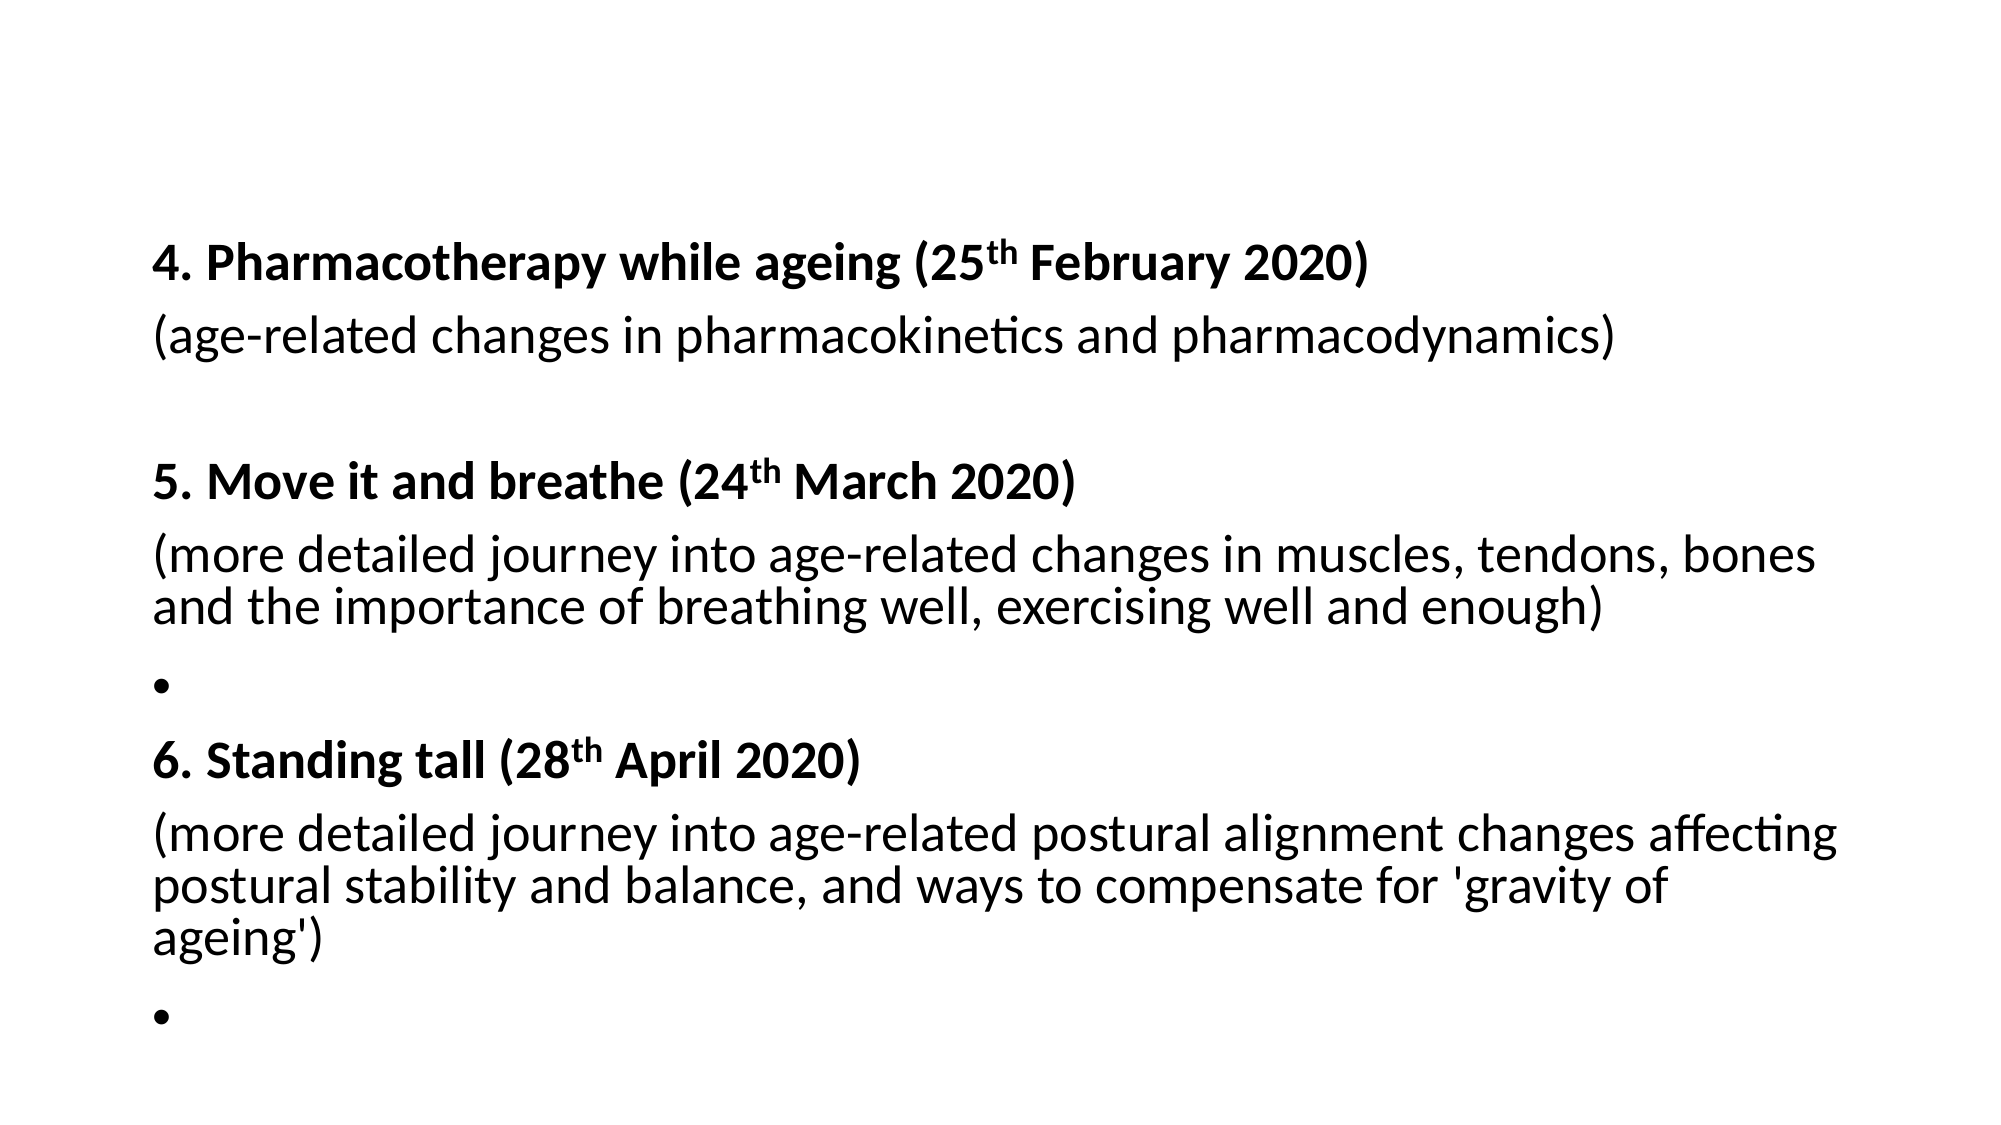

# 4. Pharmacotherapy while ageing (25th February 2020)
(age-related changes in pharmacokinetics and pharmacodynamics)
5. Move it and breathe (24th March 2020)
(more detailed journey into age-related changes in muscles, tendons, bones and the importance of breathing well, exercising well and enough)
6. Standing tall (28th April 2020)
(more detailed journey into age-related postural alignment changes affecting postural stability and balance, and ways to compensate for 'gravity of ageing')